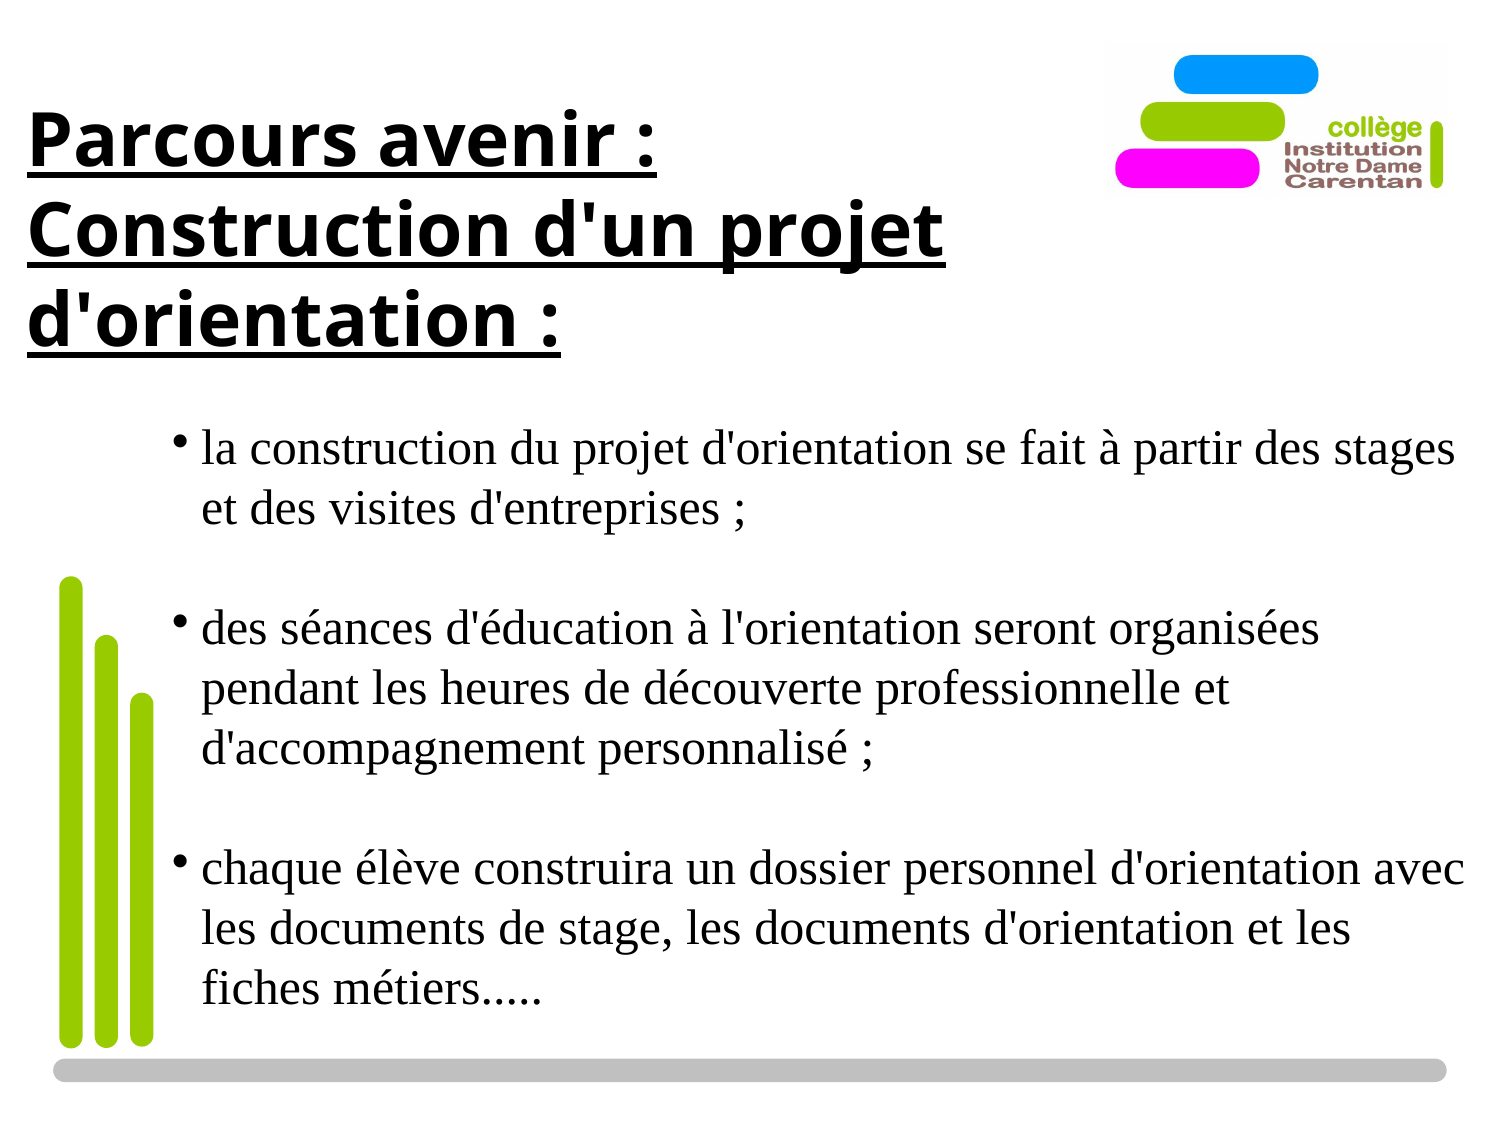

Parcours avenir :
Construction d'un projet d'orientation :
la construction du projet d'orientation se fait à partir des stages et des visites d'entreprises ;
des séances d'éducation à l'orientation seront organisées pendant les heures de découverte professionnelle et d'accompagnement personnalisé ;
chaque élève construira un dossier personnel d'orientation avec les documents de stage, les documents d'orientation et les fiches métiers.....